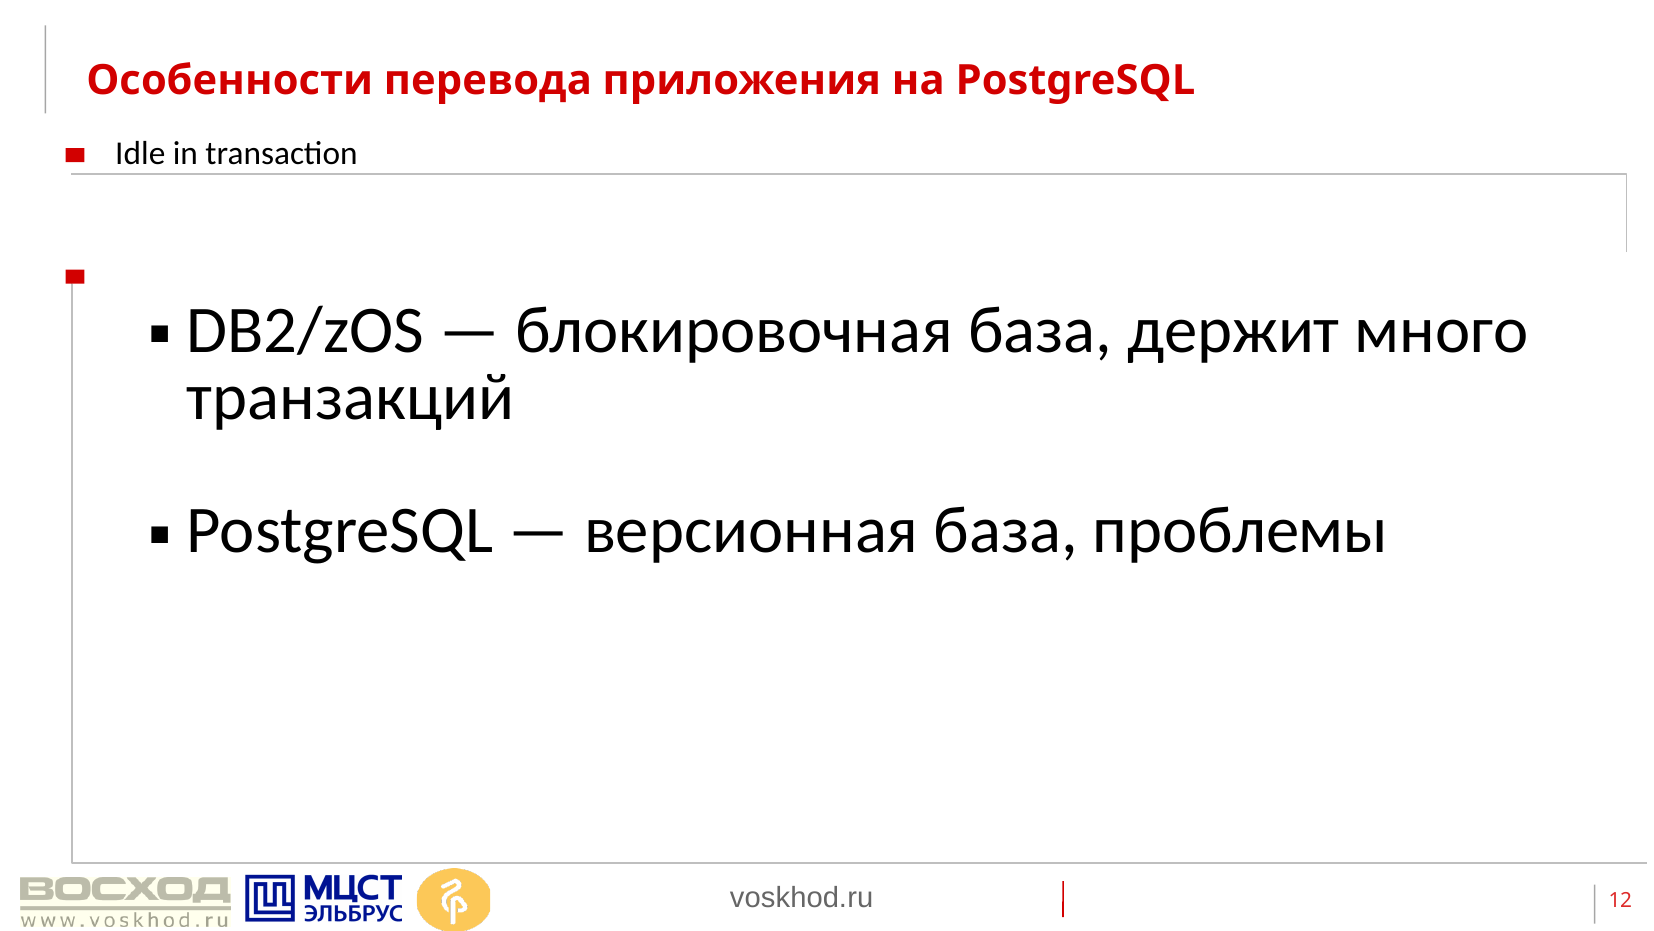

# Особенности перевода приложения на PostgreSQL
Idle in transaction
DB2/zOS — блокировочная база, держит много транзакций
PostgreSQL — версионная база, проблемы